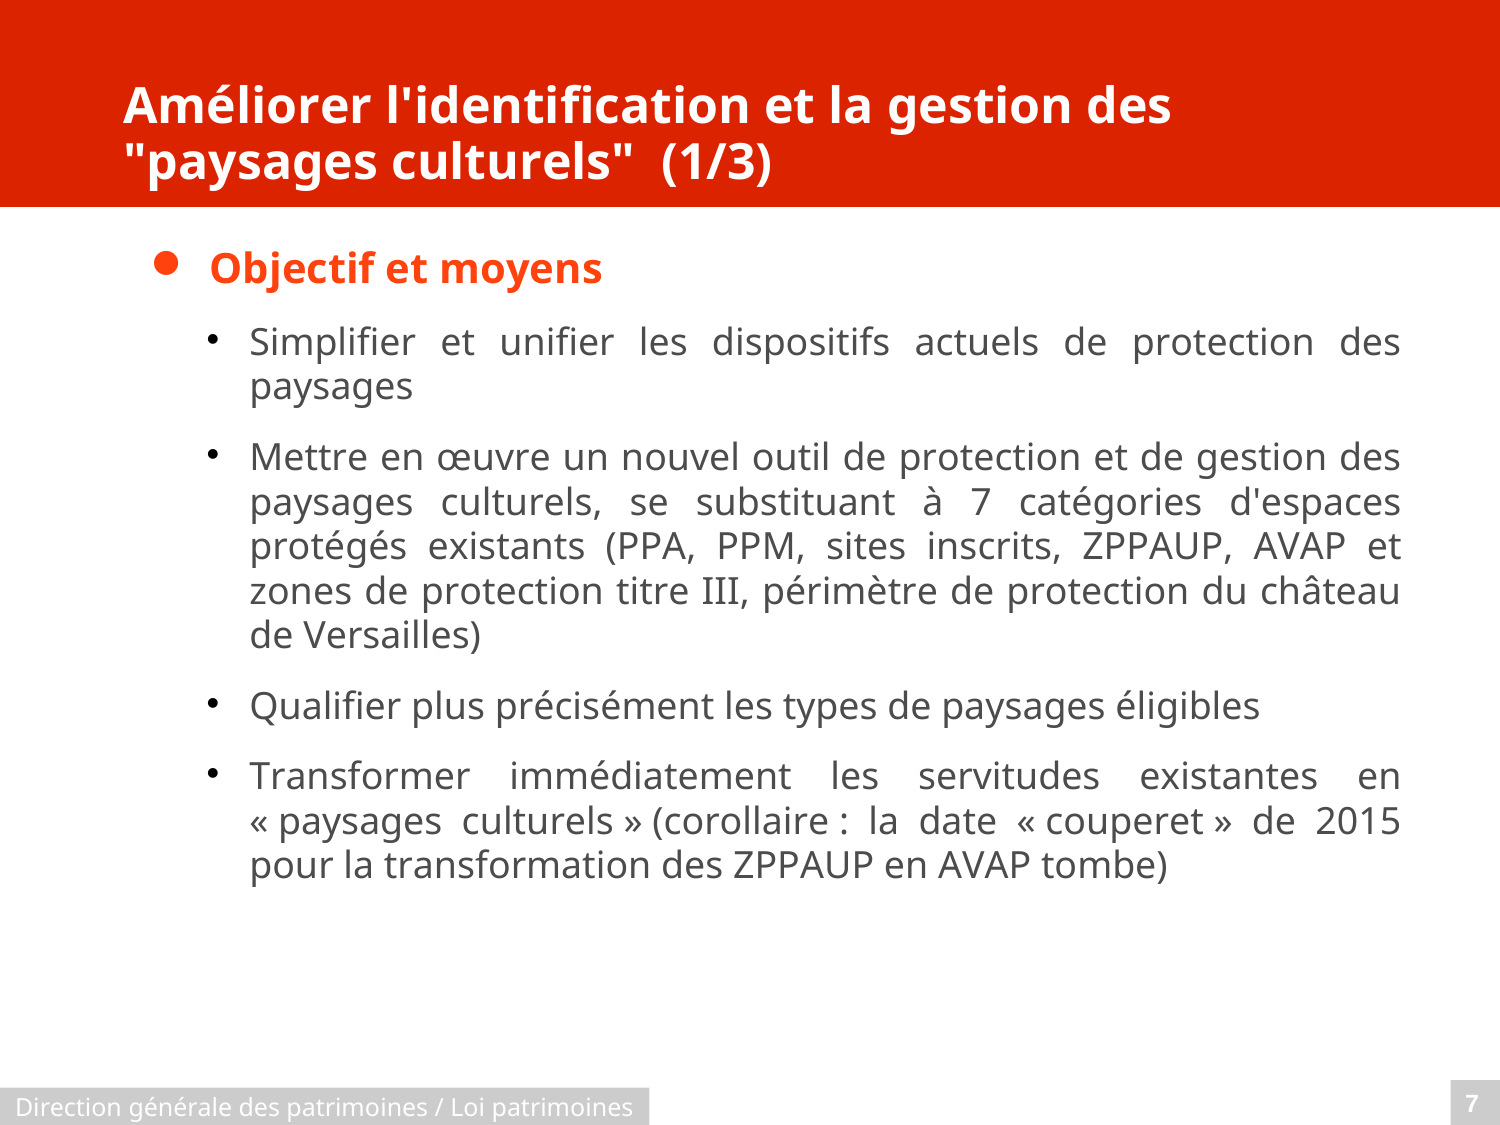

# Améliorer l'identification et la gestion des "paysages culturels" (1/3)
Objectif et moyens
Simplifier et unifier les dispositifs actuels de protection des paysages
Mettre en œuvre un nouvel outil de protection et de gestion des paysages culturels, se substituant à 7 catégories d'espaces protégés existants (PPA, PPM, sites inscrits, ZPPAUP, AVAP et zones de protection titre III, périmètre de protection du château de Versailles)
Qualifier plus précisément les types de paysages éligibles
Transformer immédiatement les servitudes existantes en « paysages culturels » (corollaire : la date « couperet » de 2015 pour la transformation des ZPPAUP en AVAP tombe)